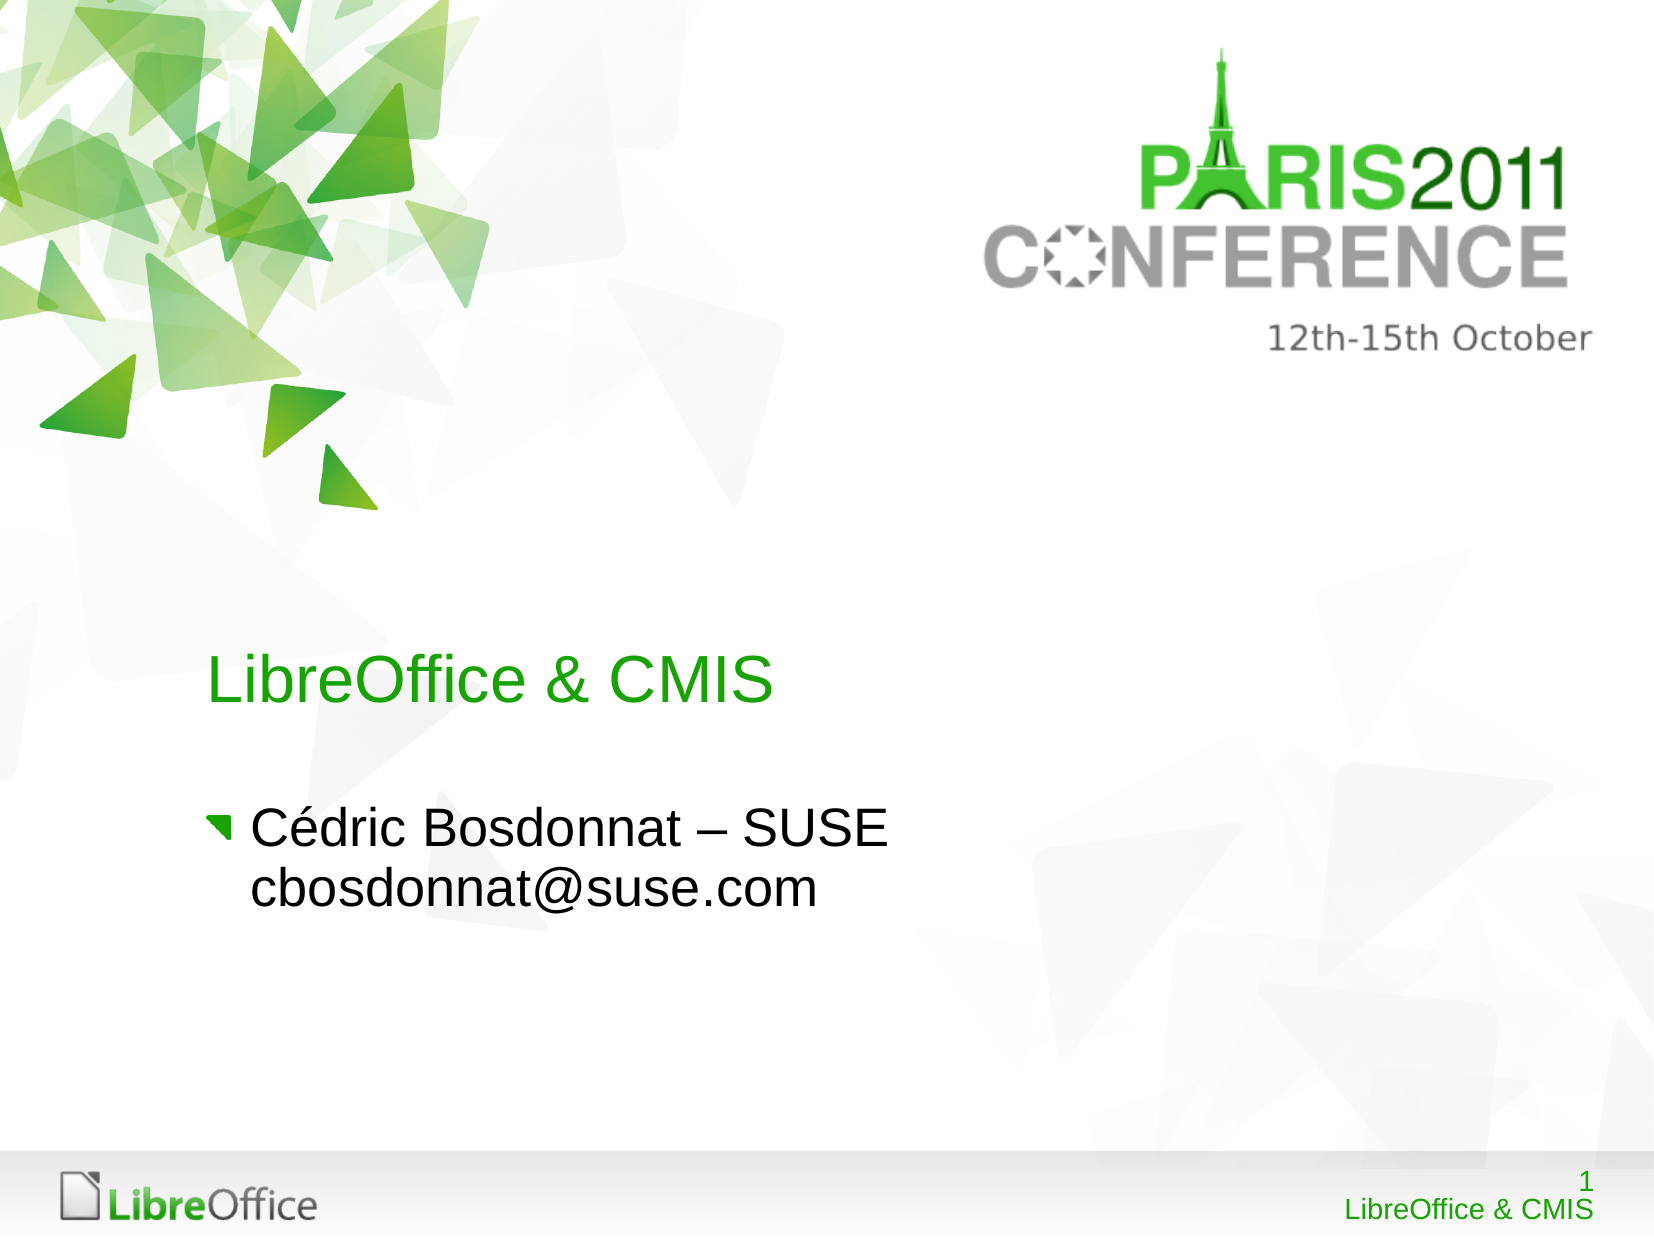

# LibreOffice & CMIS
Cédric Bosdonnat – SUSE
cbosdonnat@suse.com
1
LibreOffice & CMIS